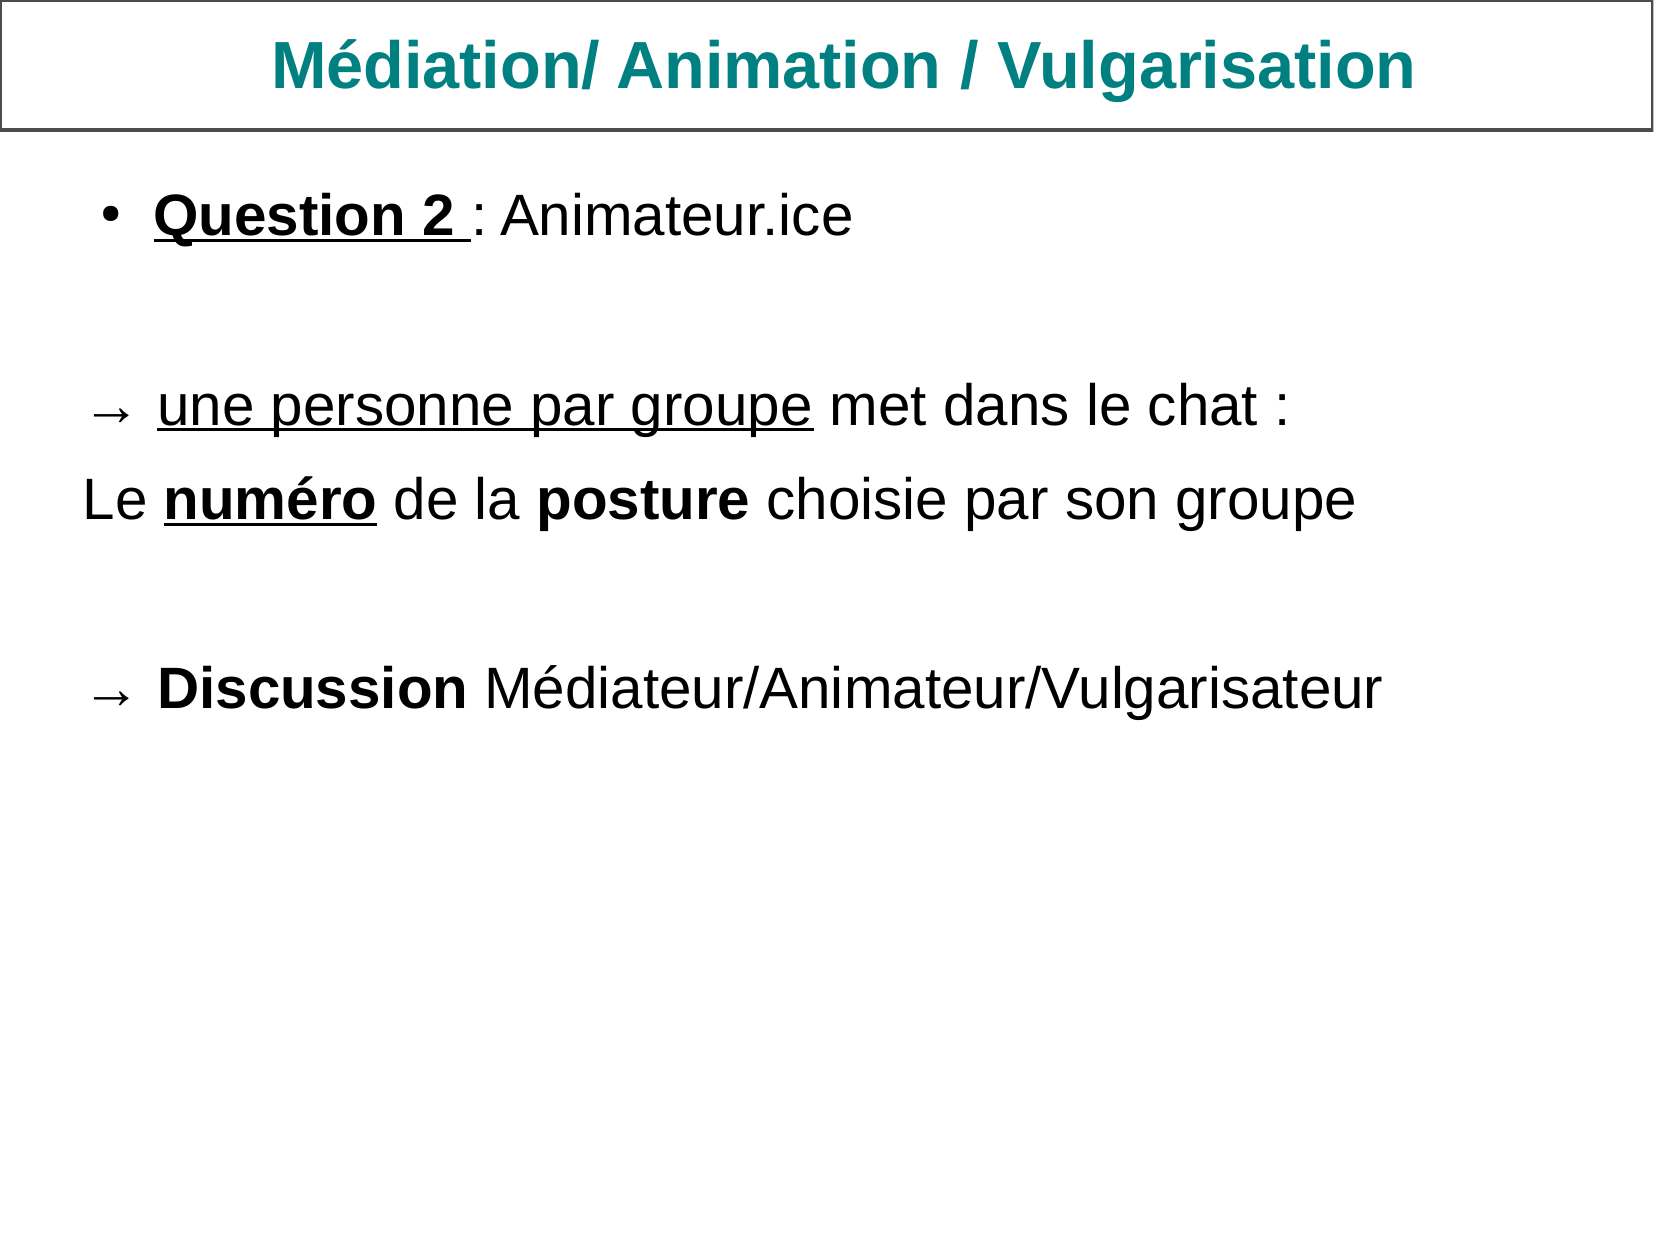

Médiation/ Animation / Vulgarisation
# Question 2 : Animateur.ice
→ une personne par groupe met dans le chat :
Le numéro de la posture choisie par son groupe
→ Discussion Médiateur/Animateur/Vulgarisateur